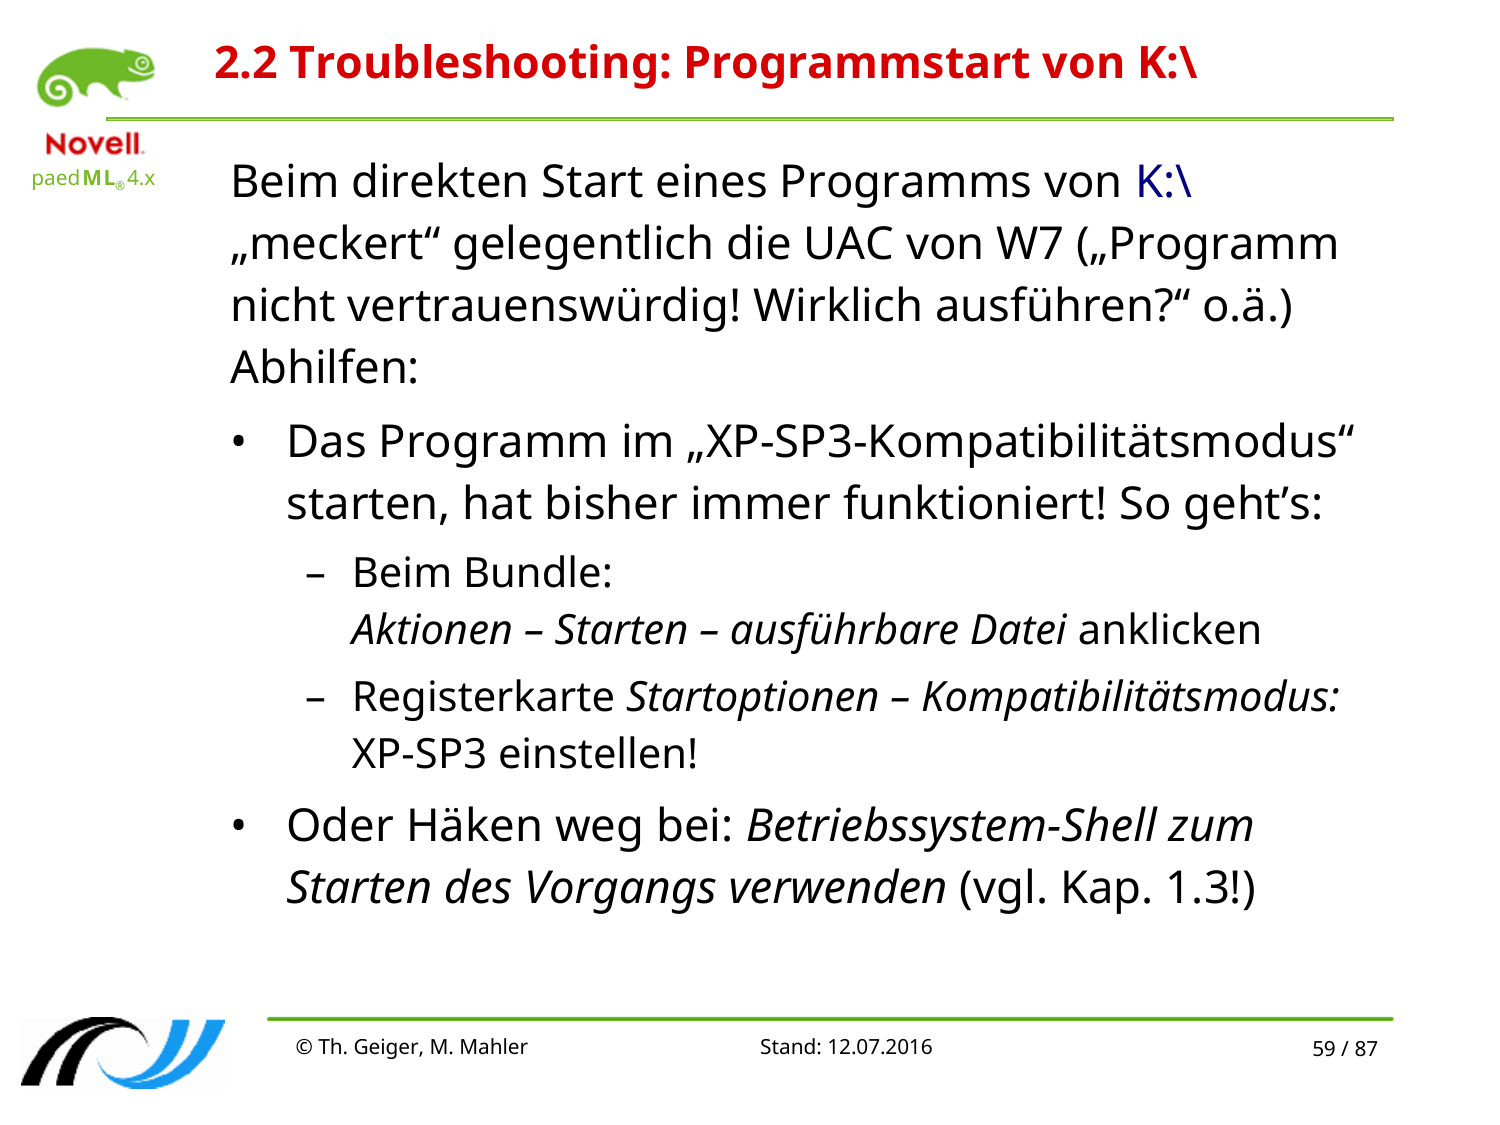

# 2.2 Troubleshooting: Programmstart von K:\
Beim direkten Start eines Programms von K:\ „meckert“ gelegentlich die UAC von W7 („Programm nicht vertrauenswürdig! Wirklich ausführen?“ o.ä.)
Abhilfen:
Das Programm im „XP-SP3-Kompatibilitätsmodus“ starten, hat bisher immer funktioniert! So geht’s:
Beim Bundle:
Aktionen – Starten – ausführbare Datei anklicken
Registerkarte Startoptionen – Kompatibilitätsmodus:
XP-SP3 einstellen!
Oder Häken weg bei: Betriebssystem-Shell zum Starten des Vorgangs verwenden (vgl. Kap. 1.3!)
© Th. Geiger, M. Mahler
12.07.2016
59